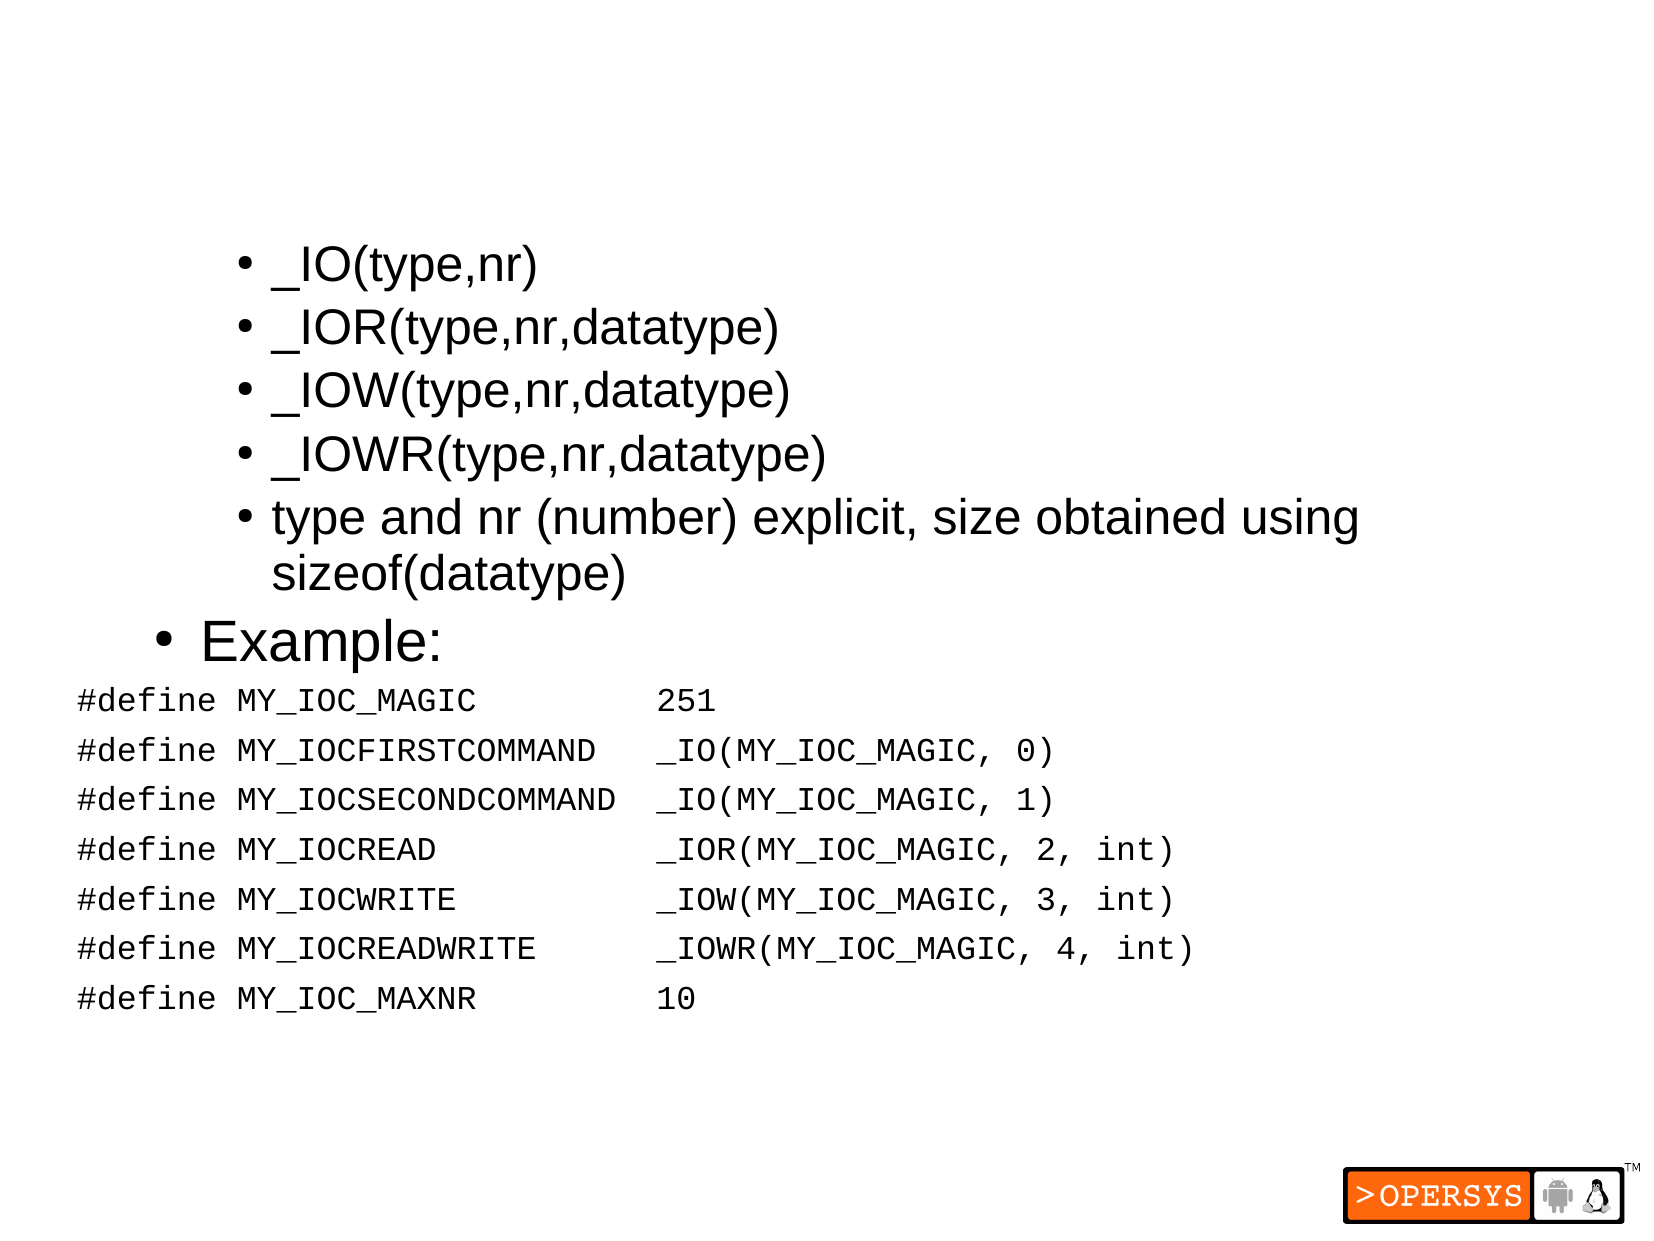

# _IO(type,nr)
_IOR(type,nr,datatype)
_IOW(type,nr,datatype)
_IOWR(type,nr,datatype)
type and nr (number) explicit, size obtained using sizeof(datatype)
Example:
#define MY_IOC_MAGIC 251
#define MY_IOCFIRSTCOMMAND _IO(MY_IOC_MAGIC, 0)
#define MY_IOCSECONDCOMMAND _IO(MY_IOC_MAGIC, 1)
#define MY_IOCREAD _IOR(MY_IOC_MAGIC, 2, int)
#define MY_IOCWRITE _IOW(MY_IOC_MAGIC, 3, int)
#define MY_IOCREADWRITE _IOWR(MY_IOC_MAGIC, 4, int)
#define MY_IOC_MAXNR 10